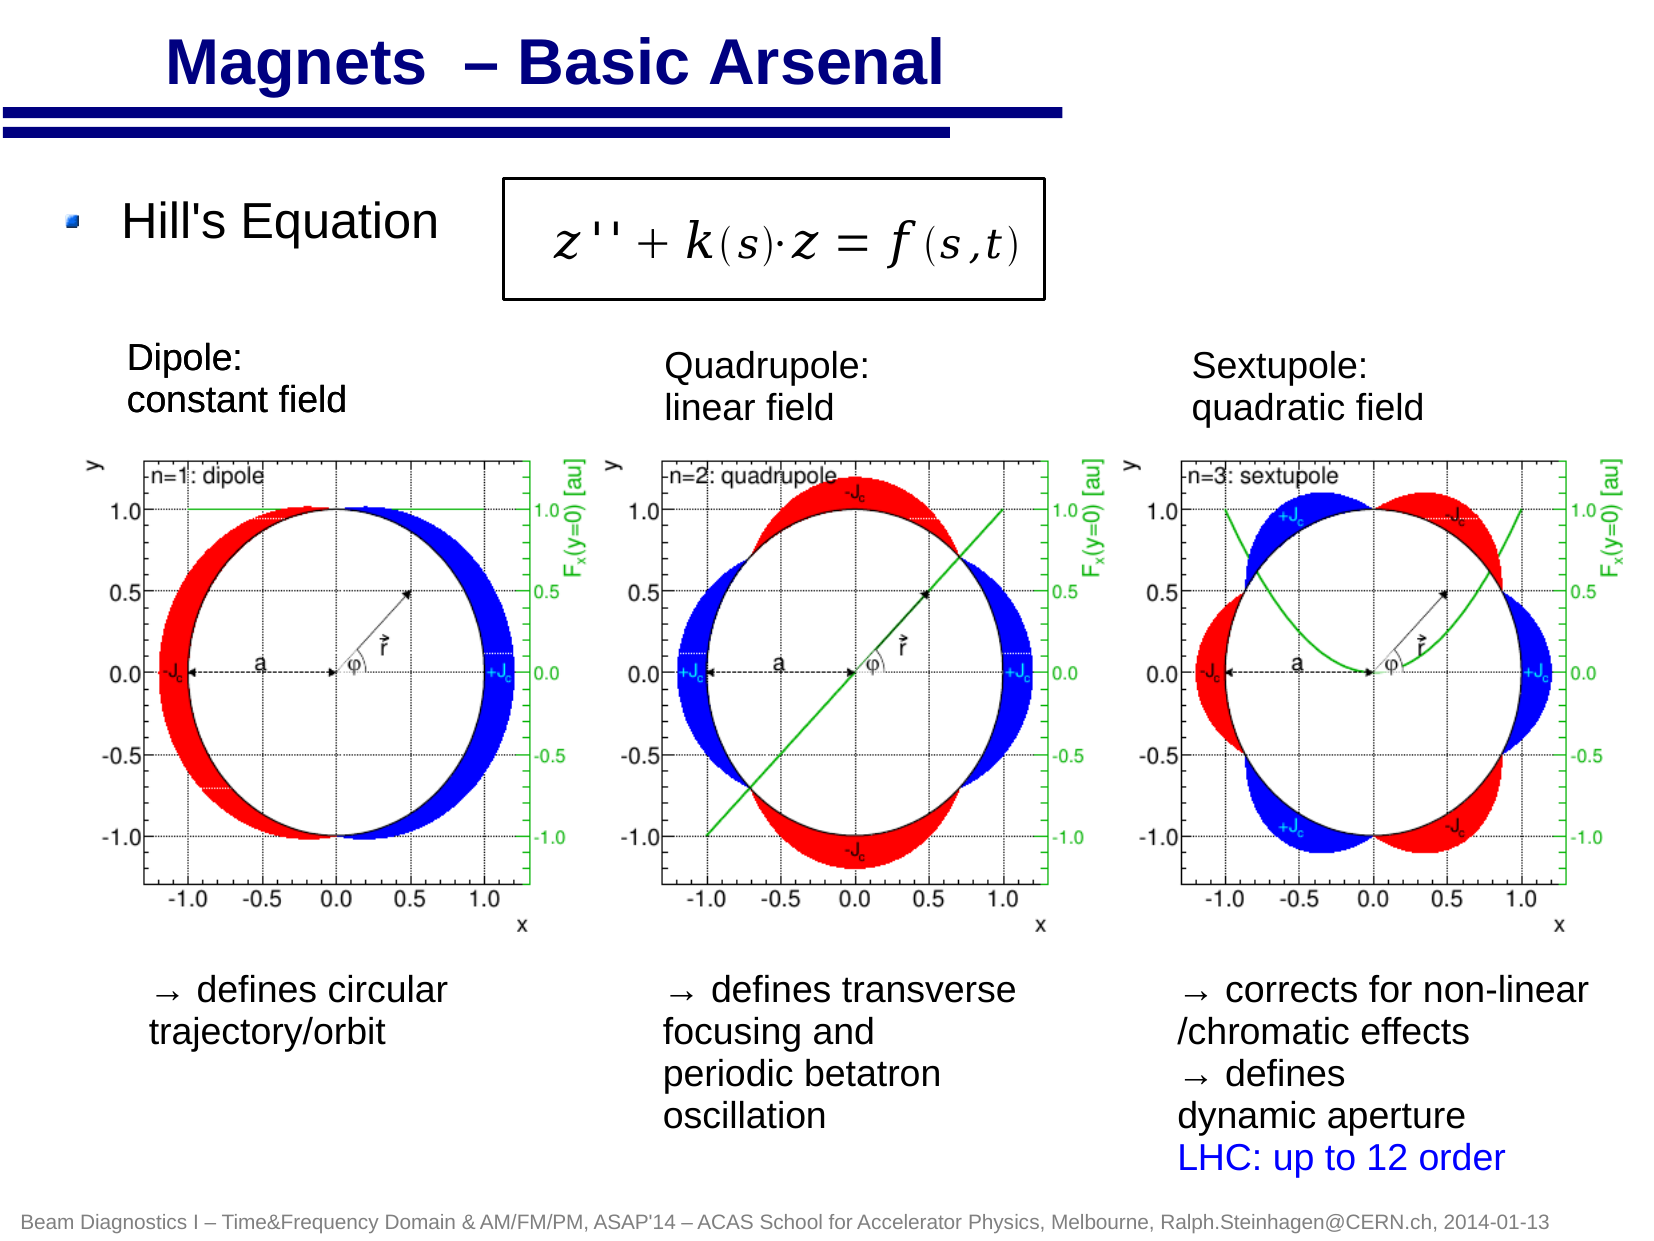

# Magnets – Basic Arsenal
Hill's Equation
Dipole:
constant field
Dipole:
constant field
Quadrupole:
linear field
Sextupole:
quadratic field
→ defines circular
trajectory/orbit
→ defines transverse
focusing and
periodic betatron
oscillation
→ corrects for non-linear
/chromatic effects
→ defines
dynamic aperture
LHC: up to 12 order